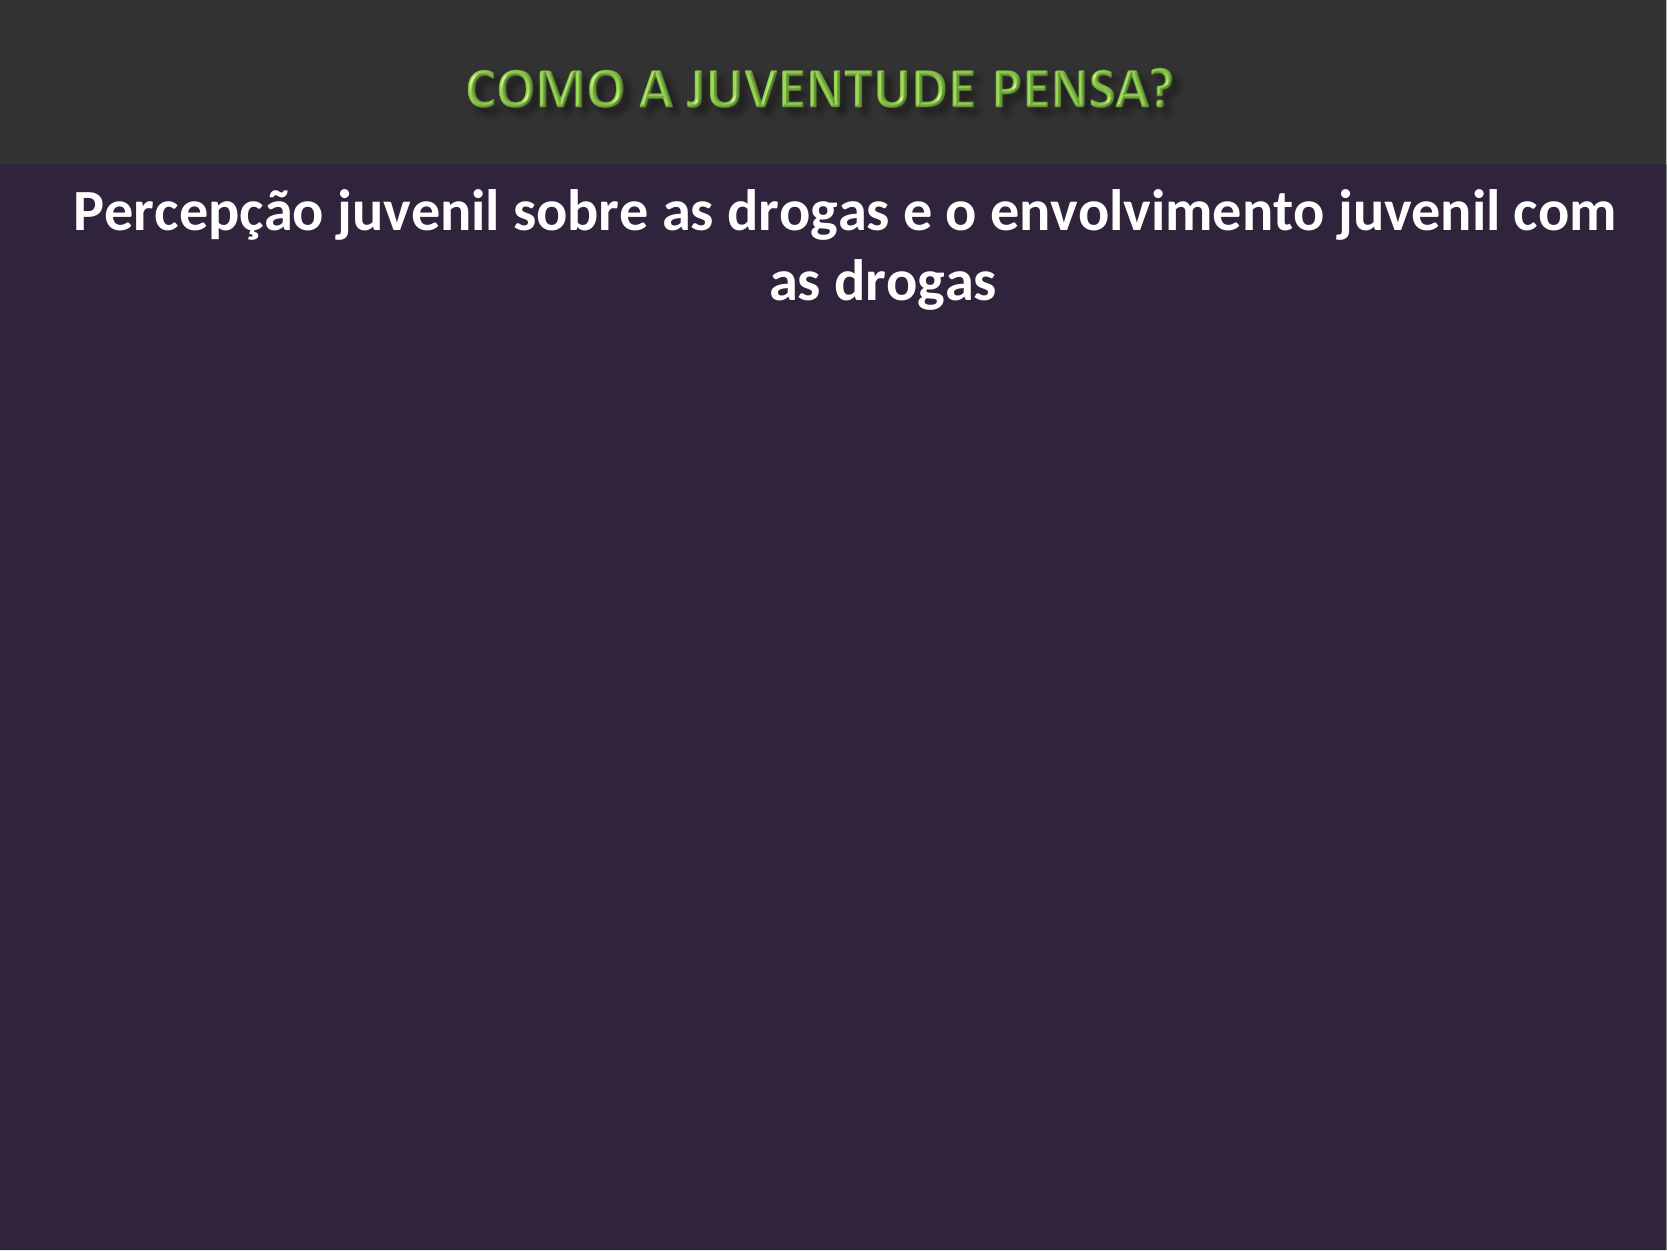

# Percepção juvenil sobre as drogas e o envolvimento juvenil com as drogas